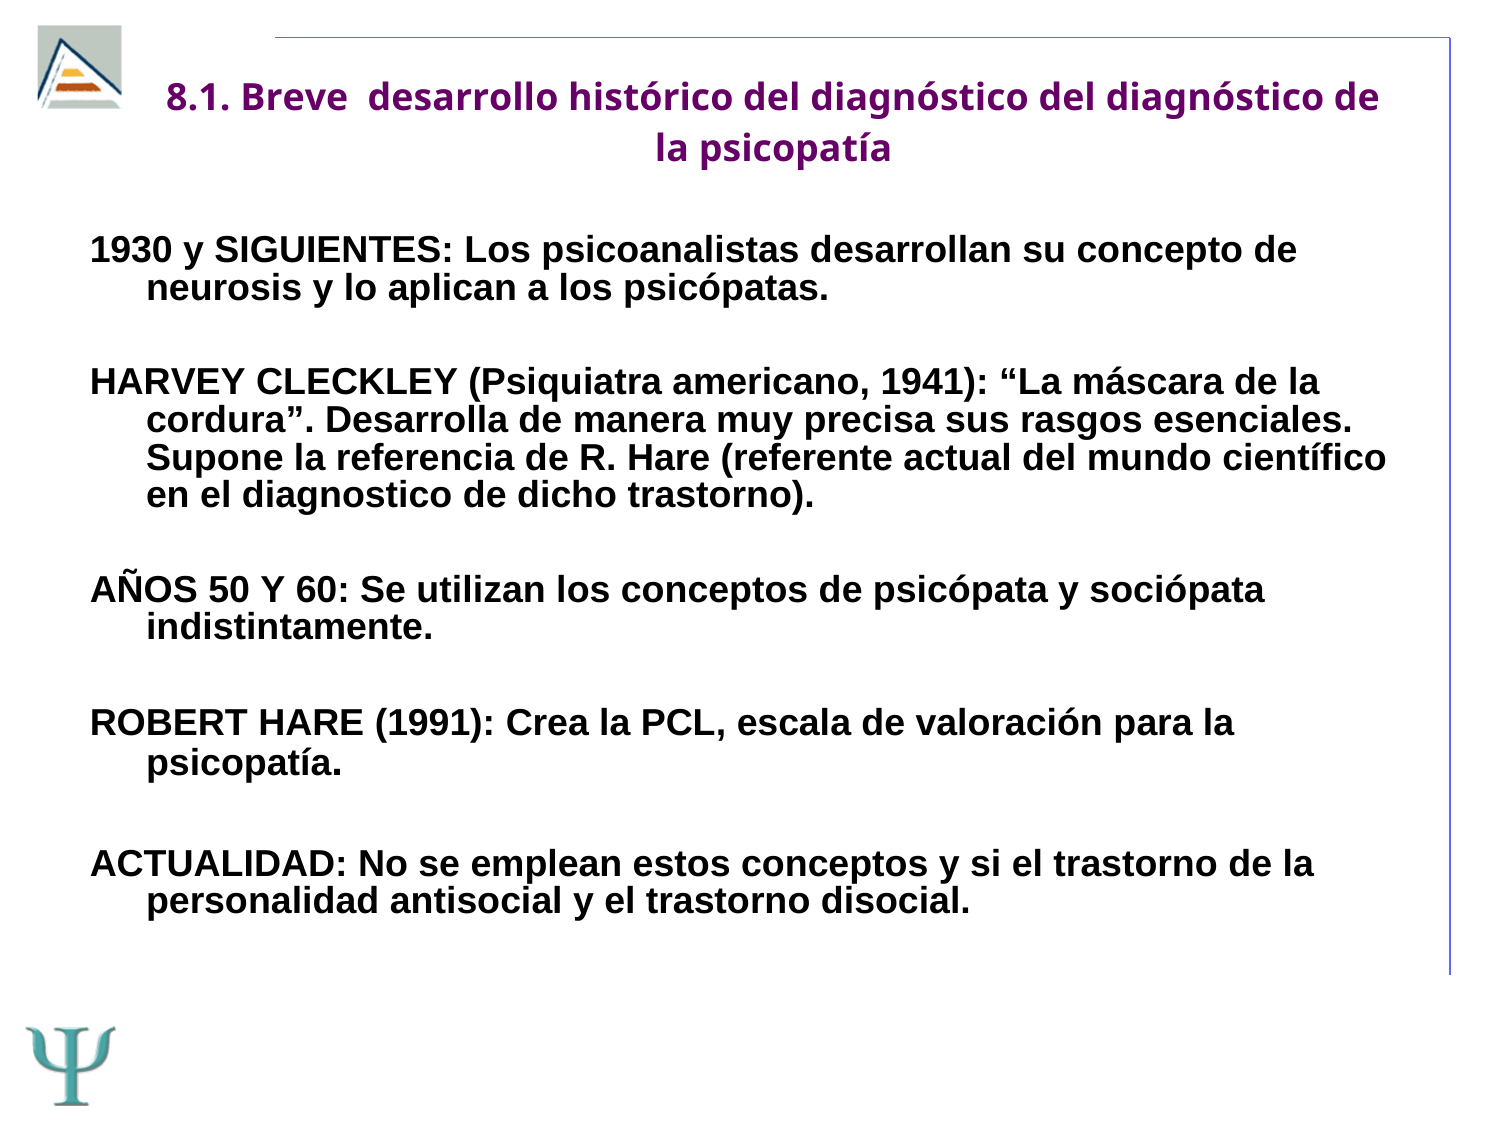

# 8.1. Breve desarrollo histórico del diagnóstico del diagnóstico de la psicopatía
1930 y SIGUIENTES: Los psicoanalistas desarrollan su concepto de neurosis y lo aplican a los psicópatas.
HARVEY CLECKLEY (Psiquiatra americano, 1941): “La máscara de la cordura”. Desarrolla de manera muy precisa sus rasgos esenciales. Supone la referencia de R. Hare (referente actual del mundo científico en el diagnostico de dicho trastorno).
AÑOS 50 Y 60: Se utilizan los conceptos de psicópata y sociópata indistintamente.
ROBERT HARE (1991): Crea la PCL, escala de valoración para la psicopatía.
ACTUALIDAD: No se emplean estos conceptos y si el trastorno de la personalidad antisocial y el trastorno disocial.